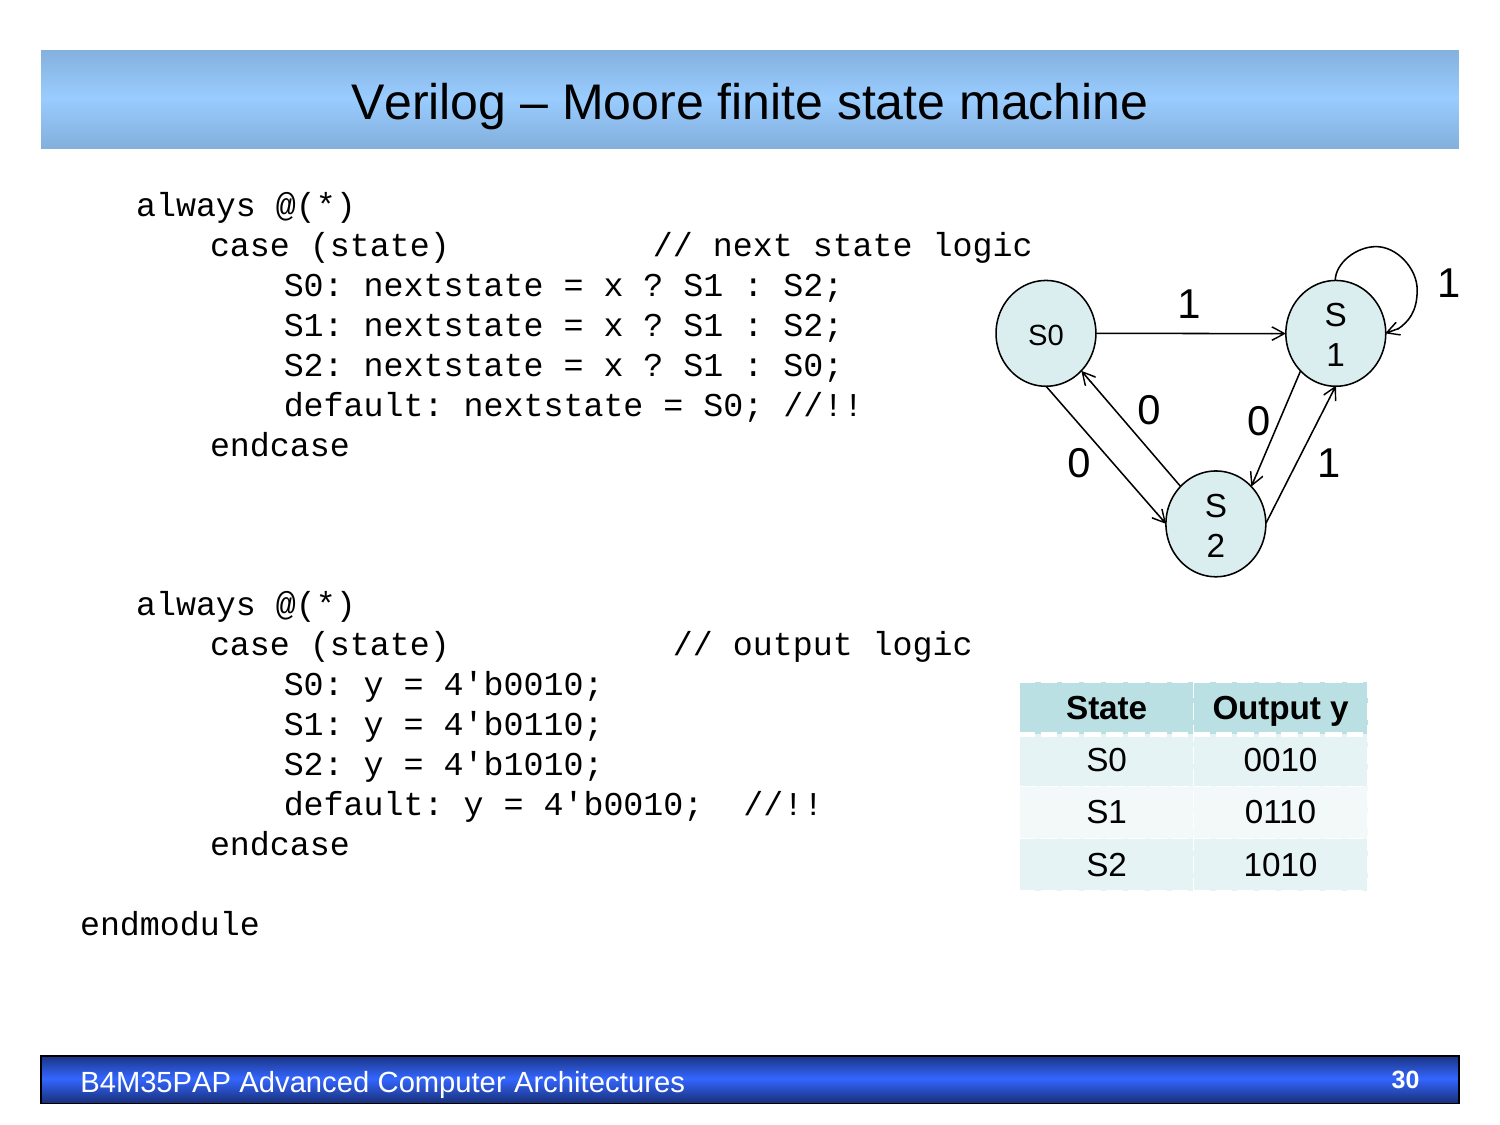

# Verilog – Moore finite state machine
	always @(*)
		case (state)	 		// next state logic
			S0: nextstate = x ? S1 : S2;
			S1: nextstate = x ? S1 : S2;
			S2: nextstate = x ? S1 : S0;
			default: nextstate = S0; //!!
		endcase
	always @(*)
		case (state)	 		 // output logic
			S0: y = 4'b0010;
			S1: y = 4'b0110;
			S2: y = 4'b1010;
			default: y = 4'b0010; //!!
		endcase
endmodule
1
1
S0
S1
0
0
0
1
S2
| State | Output y |
| --- | --- |
| S0 | 0010 |
| S1 | 0110 |
| S2 | 1010 |